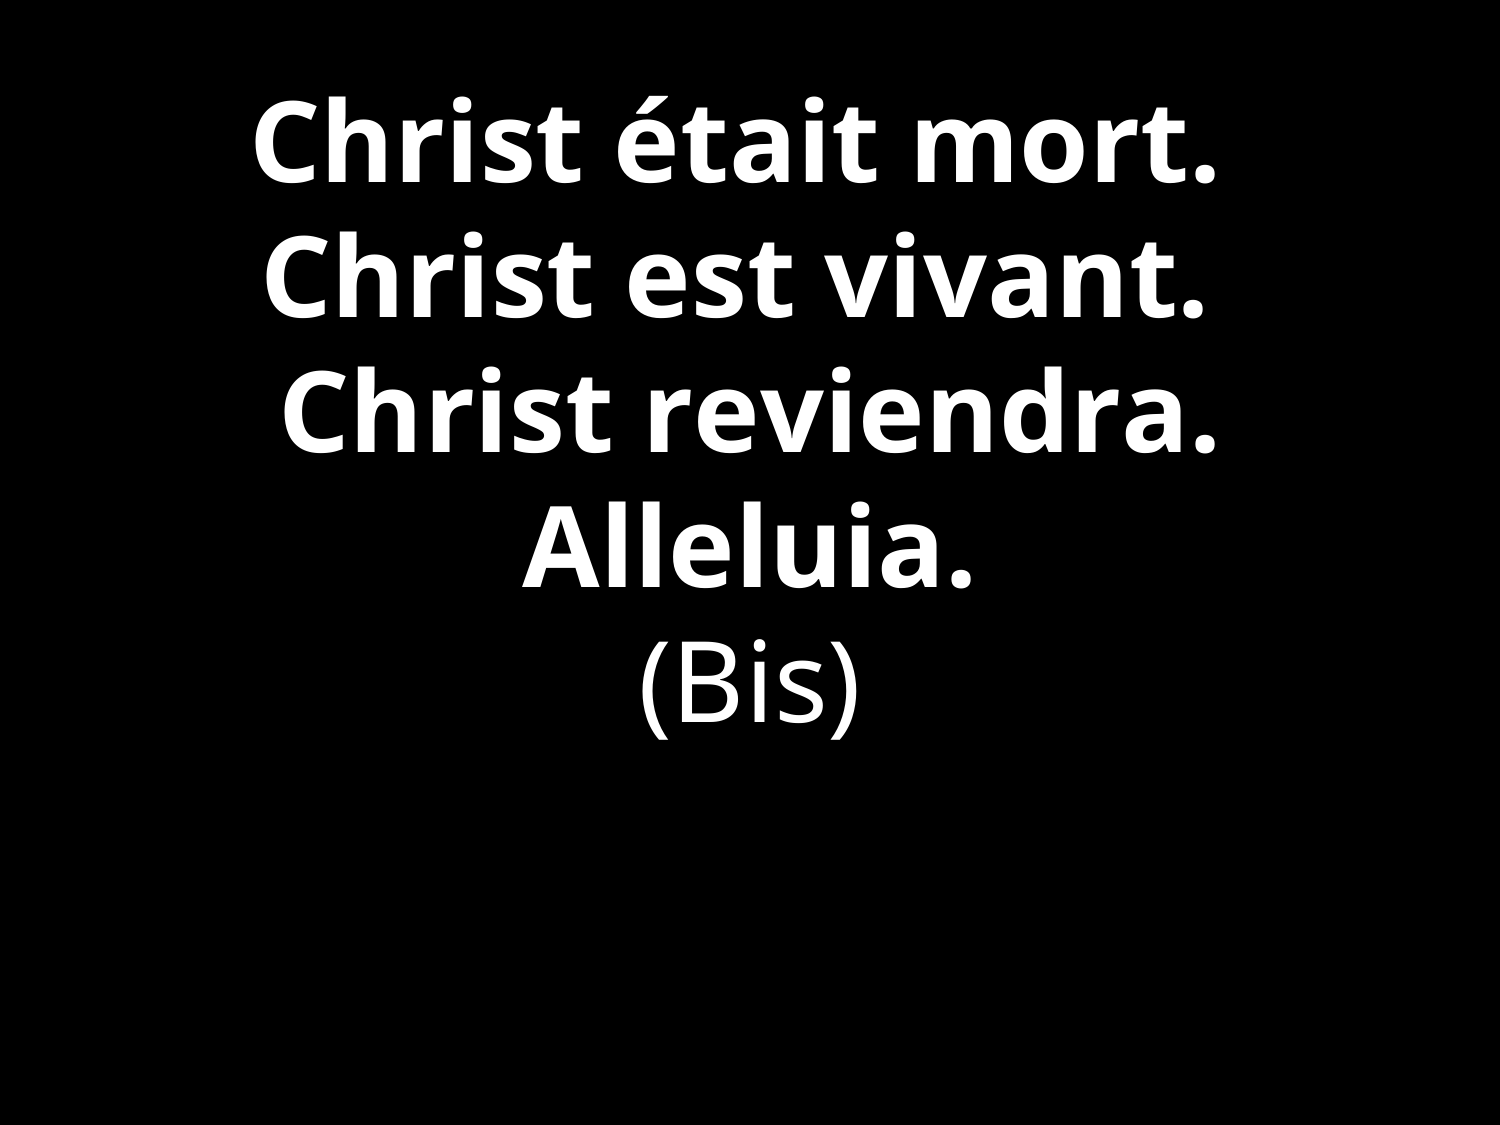

Christ était mort.
Christ est vivant.
Christ reviendra.
Alleluia.
(Bis)